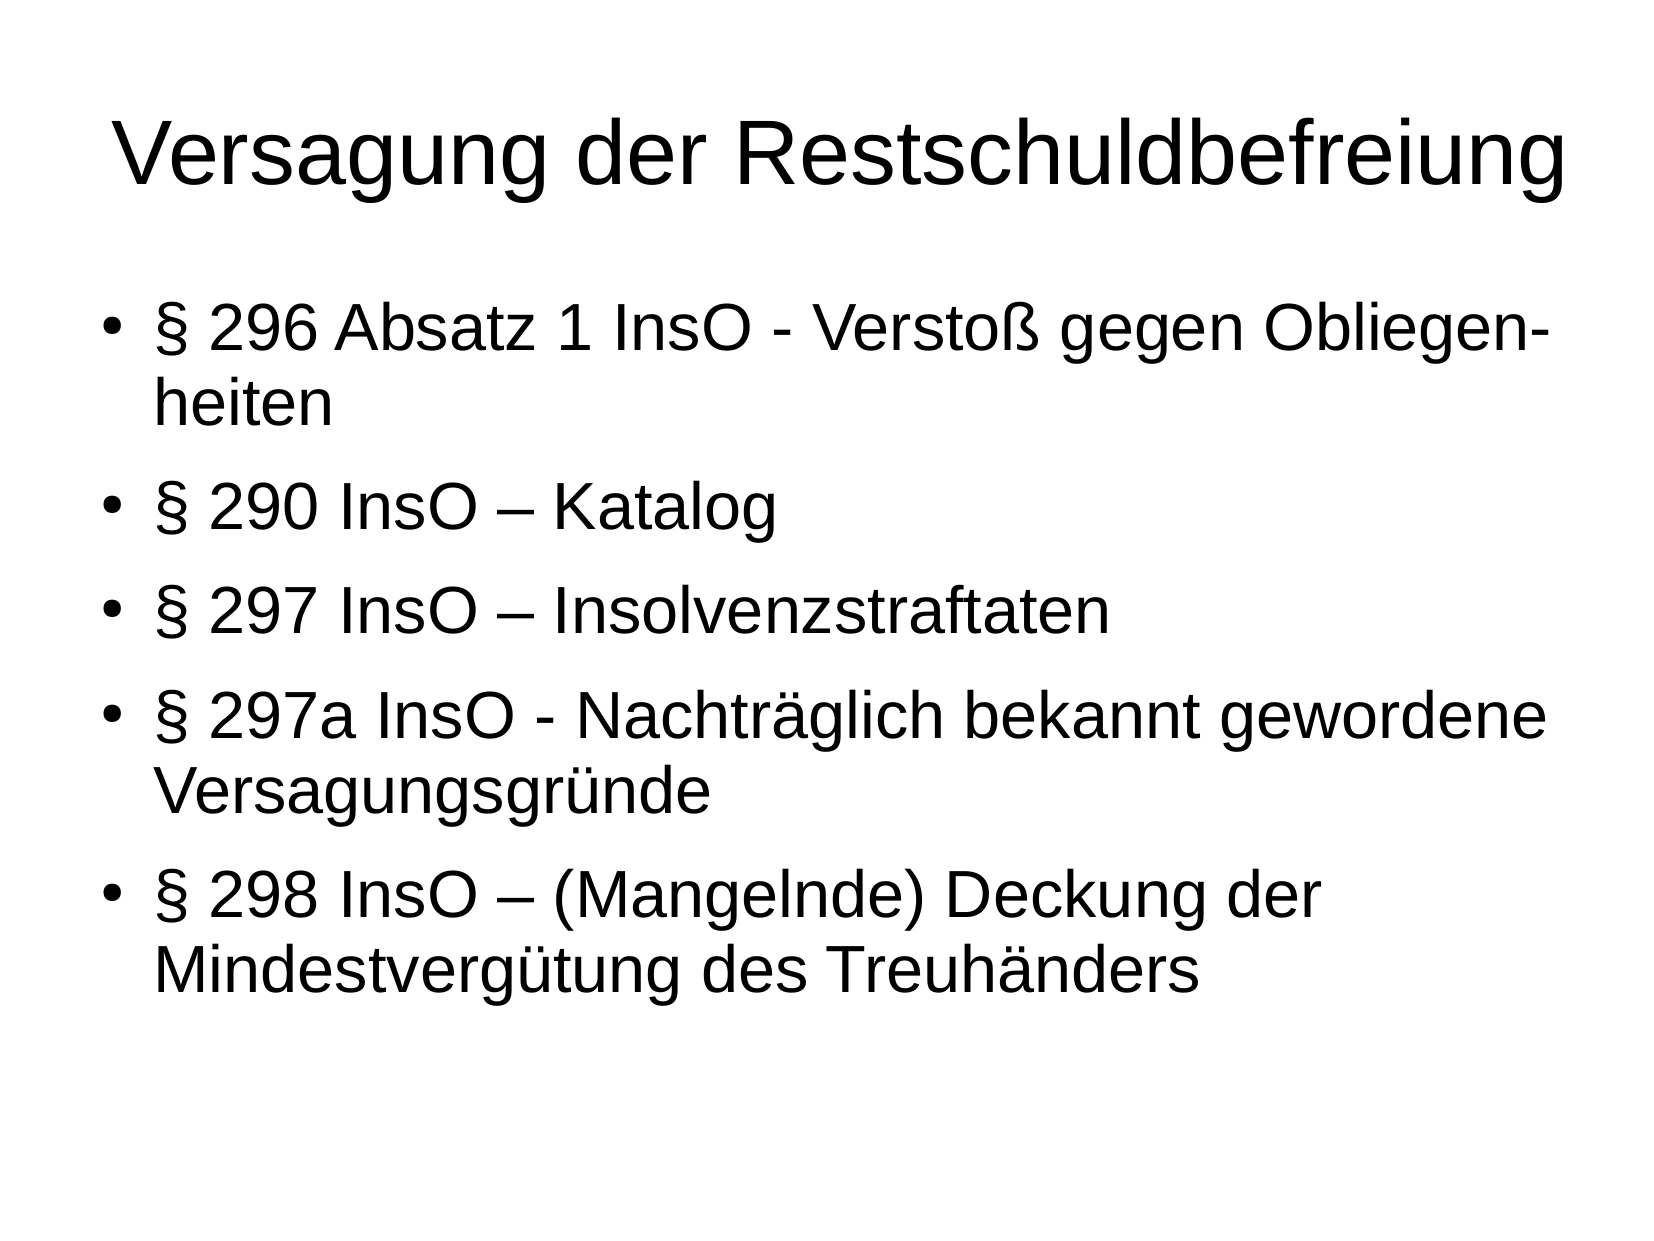

# Versagung der Restschuldbefreiung
§ 296 Absatz 1 InsO - Verstoß gegen Obliegen-heiten
§ 290 InsO – Katalog
§ 297 InsO – Insolvenzstraftaten
§ 297a InsO - Nachträglich bekannt gewordene Versagungsgründe
§ 298 InsO – (Mangelnde) Deckung der Mindestvergütung des Treuhänders